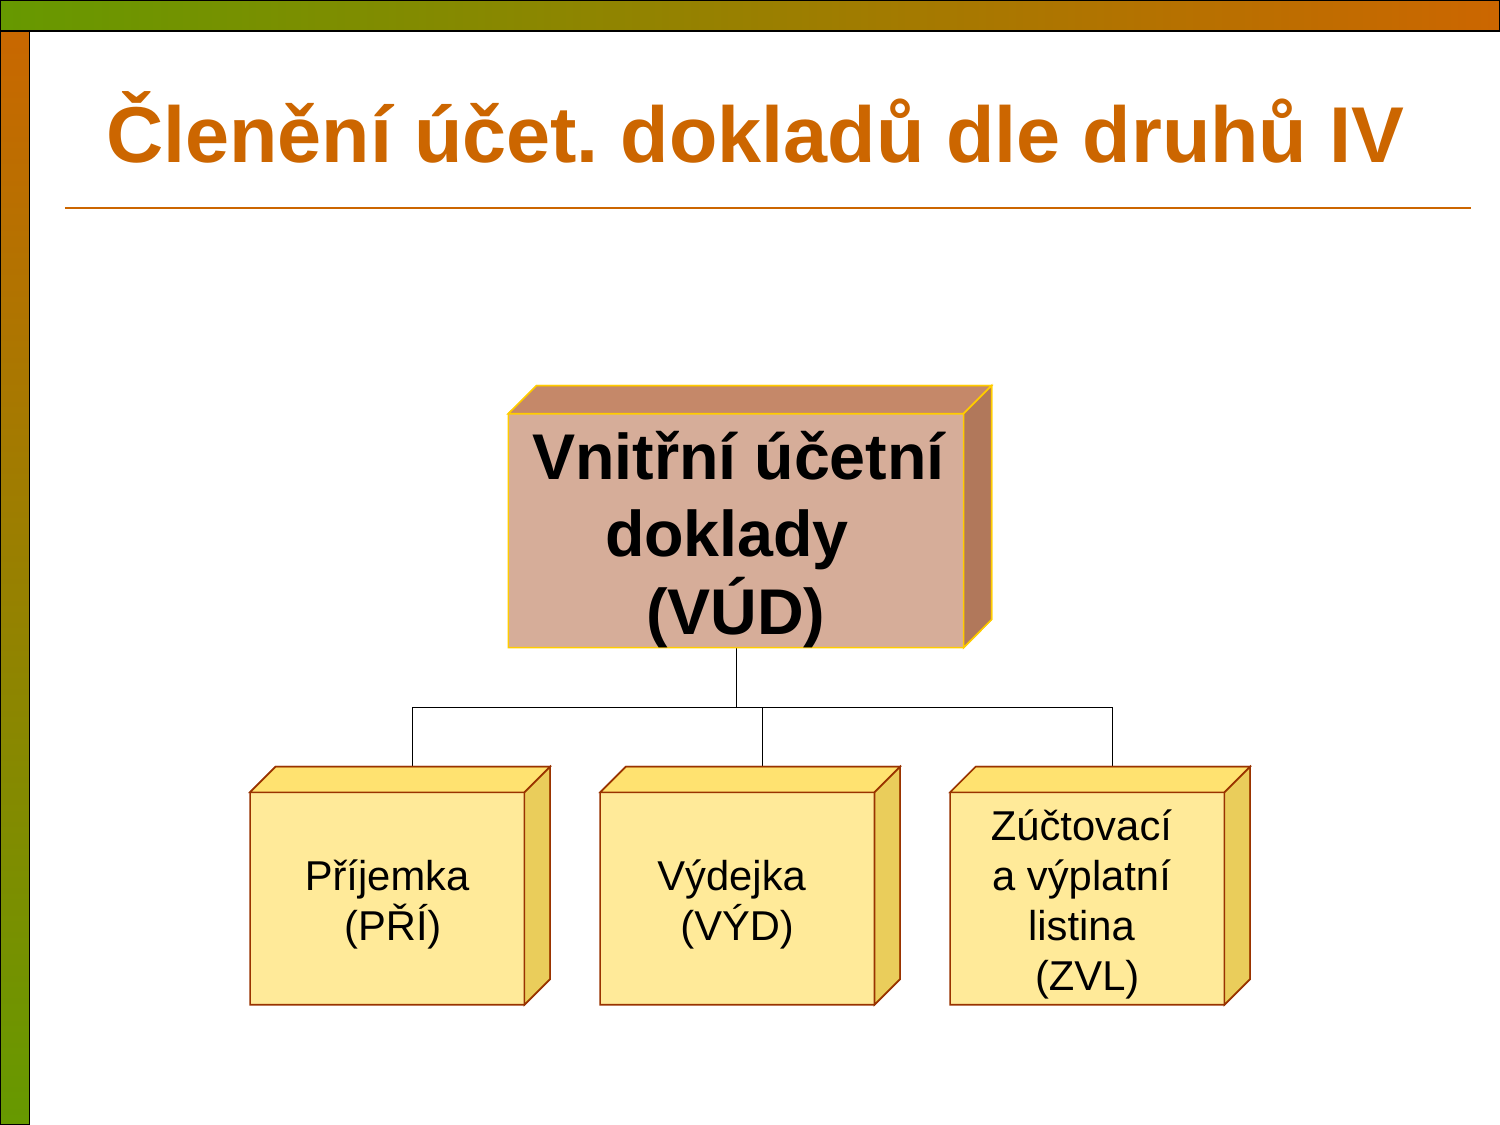

# Členění účet. dokladů dle druhů IV
 Vnitřní účetní
doklady
(VÚD)
Příjemka
 (PŘÍ)
Výdejka
(VÝD)
Zúčtovací
a výplatní
listina
(ZVL)